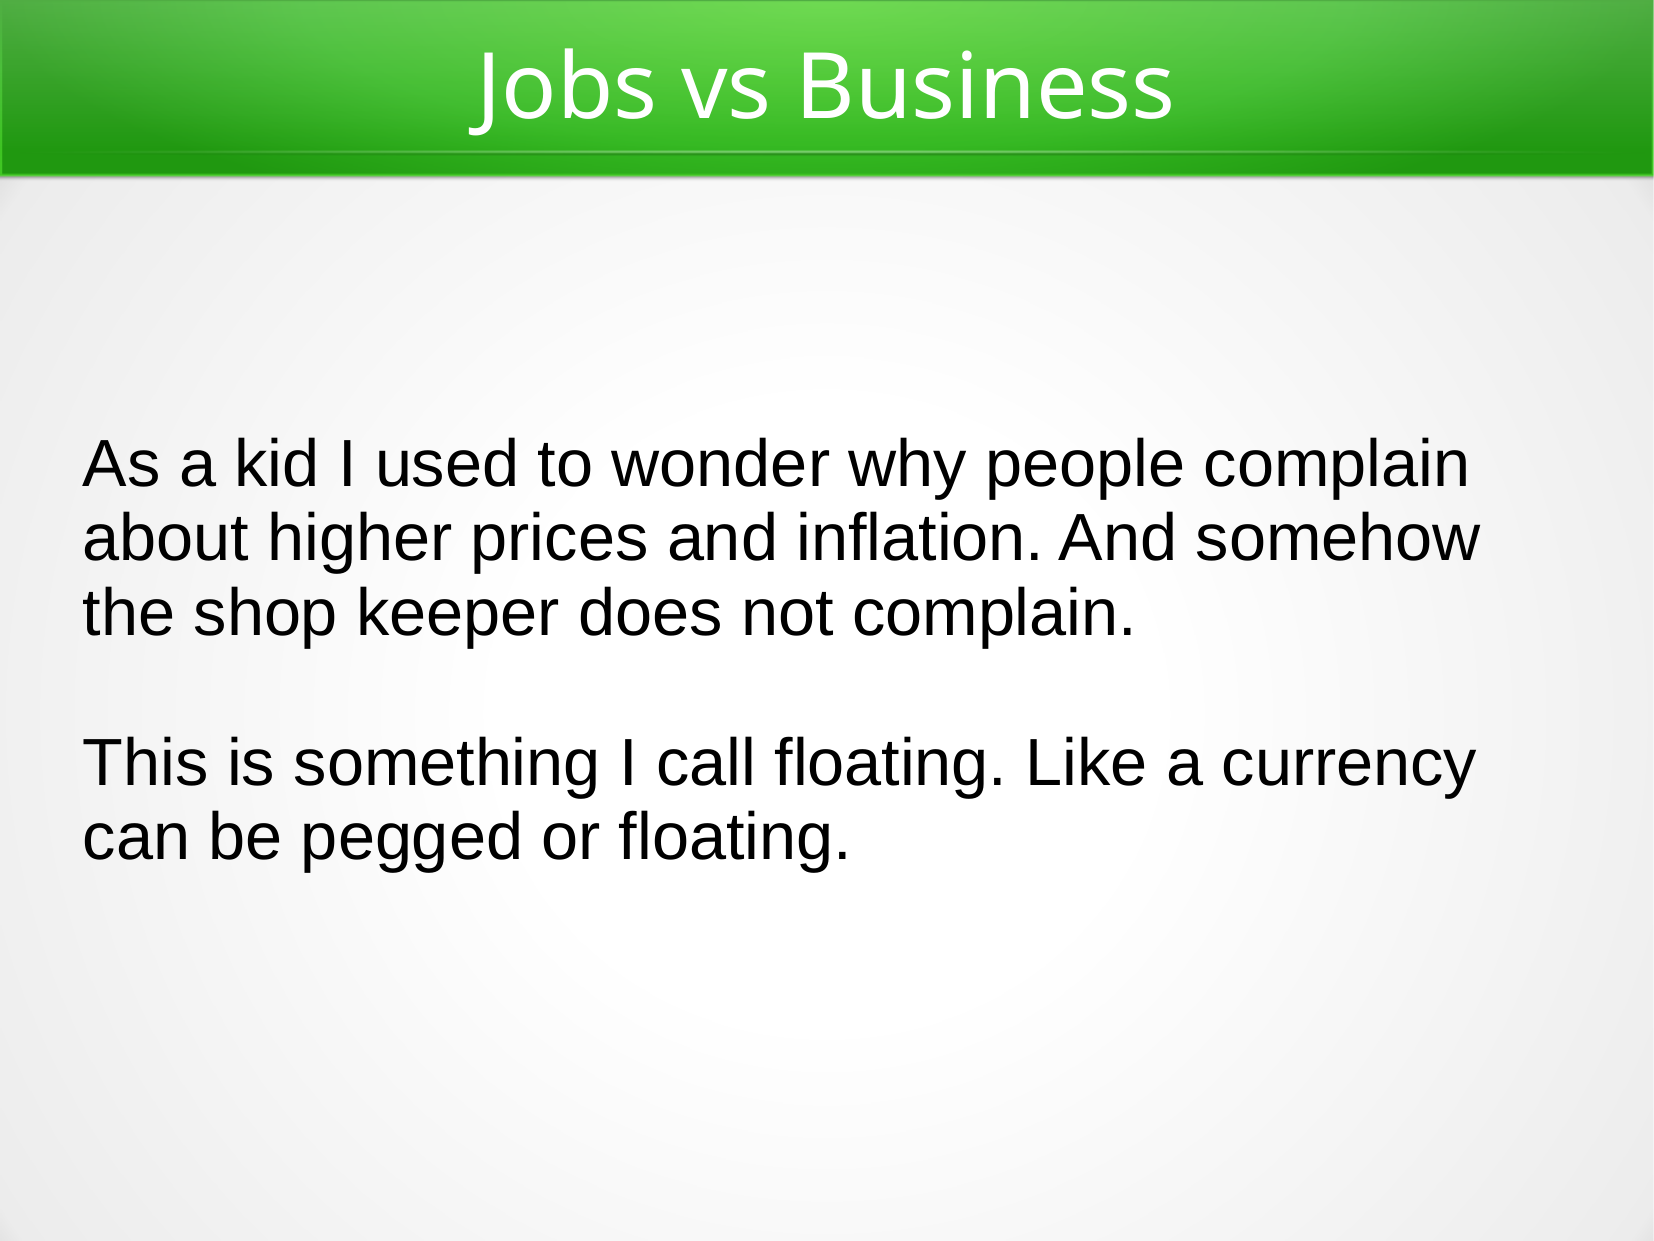

# Jobs vs Business
As a kid I used to wonder why people complain about higher prices and inflation. And somehow the shop keeper does not complain.
This is something I call floating. Like a currency can be pegged or floating.